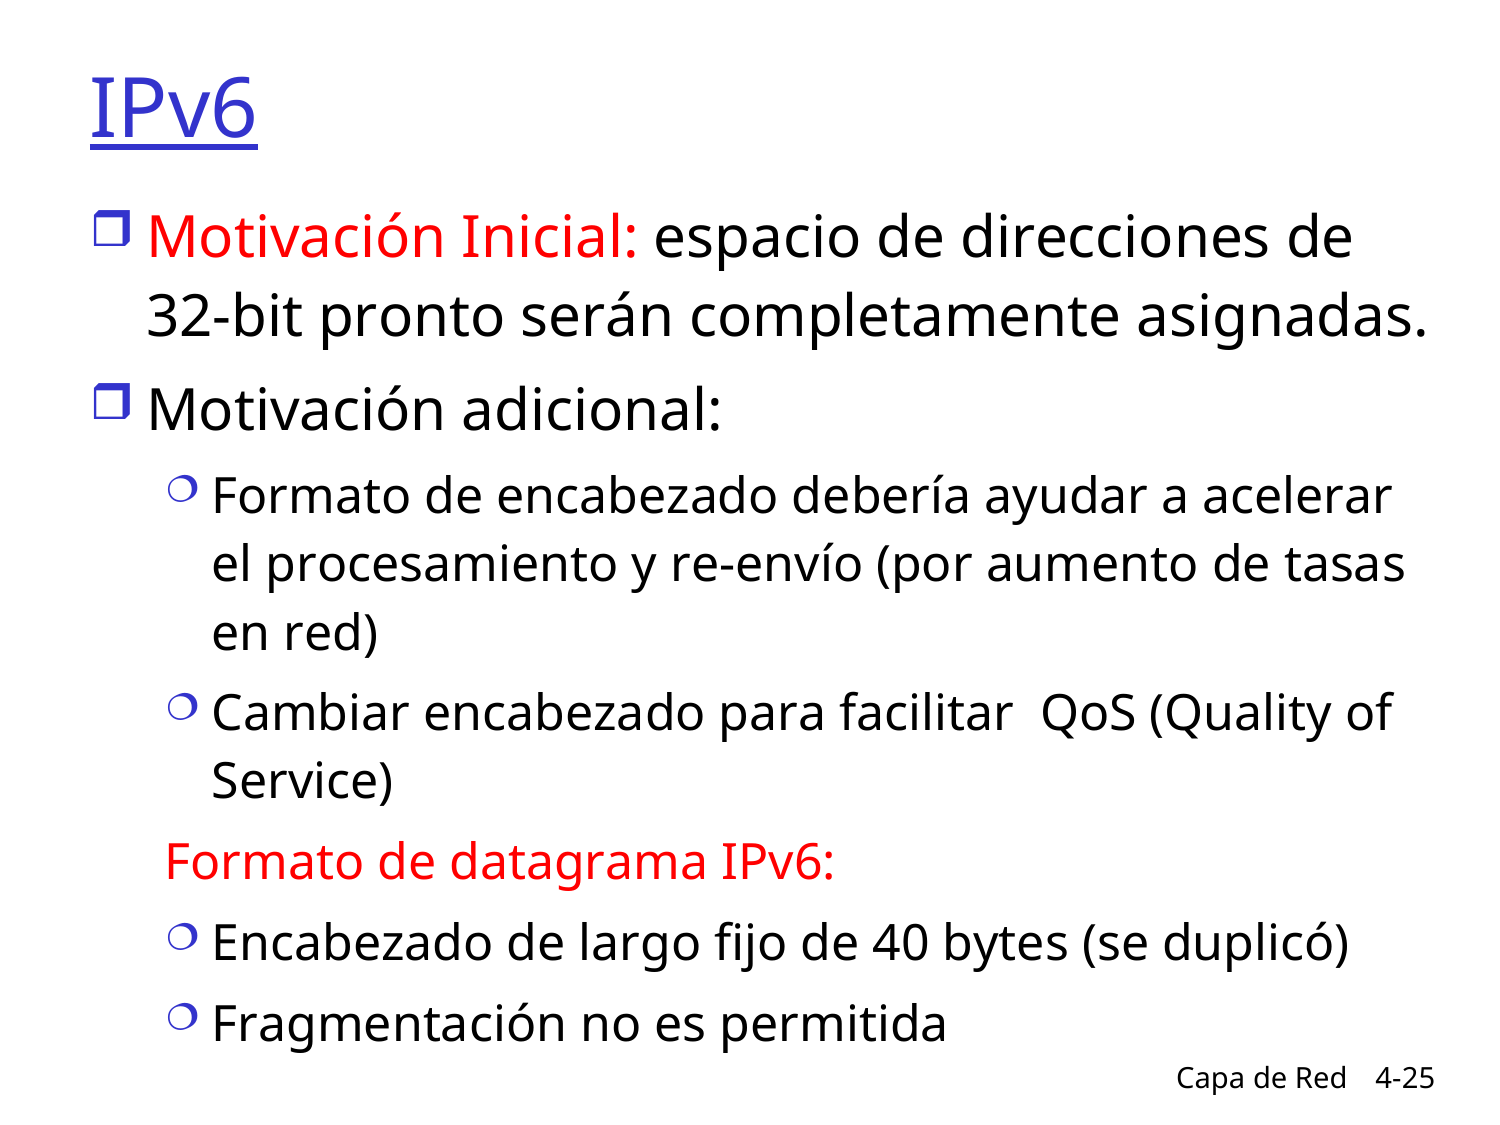

# IPv6
Motivación Inicial: espacio de direcciones de 32-bit pronto serán completamente asignadas.
Motivación adicional:
Formato de encabezado debería ayudar a acelerar el procesamiento y re-envío (por aumento de tasas en red)
Cambiar encabezado para facilitar QoS (Quality of Service)
Formato de datagrama IPv6:
Encabezado de largo fijo de 40 bytes (se duplicó)
Fragmentación no es permitida
25